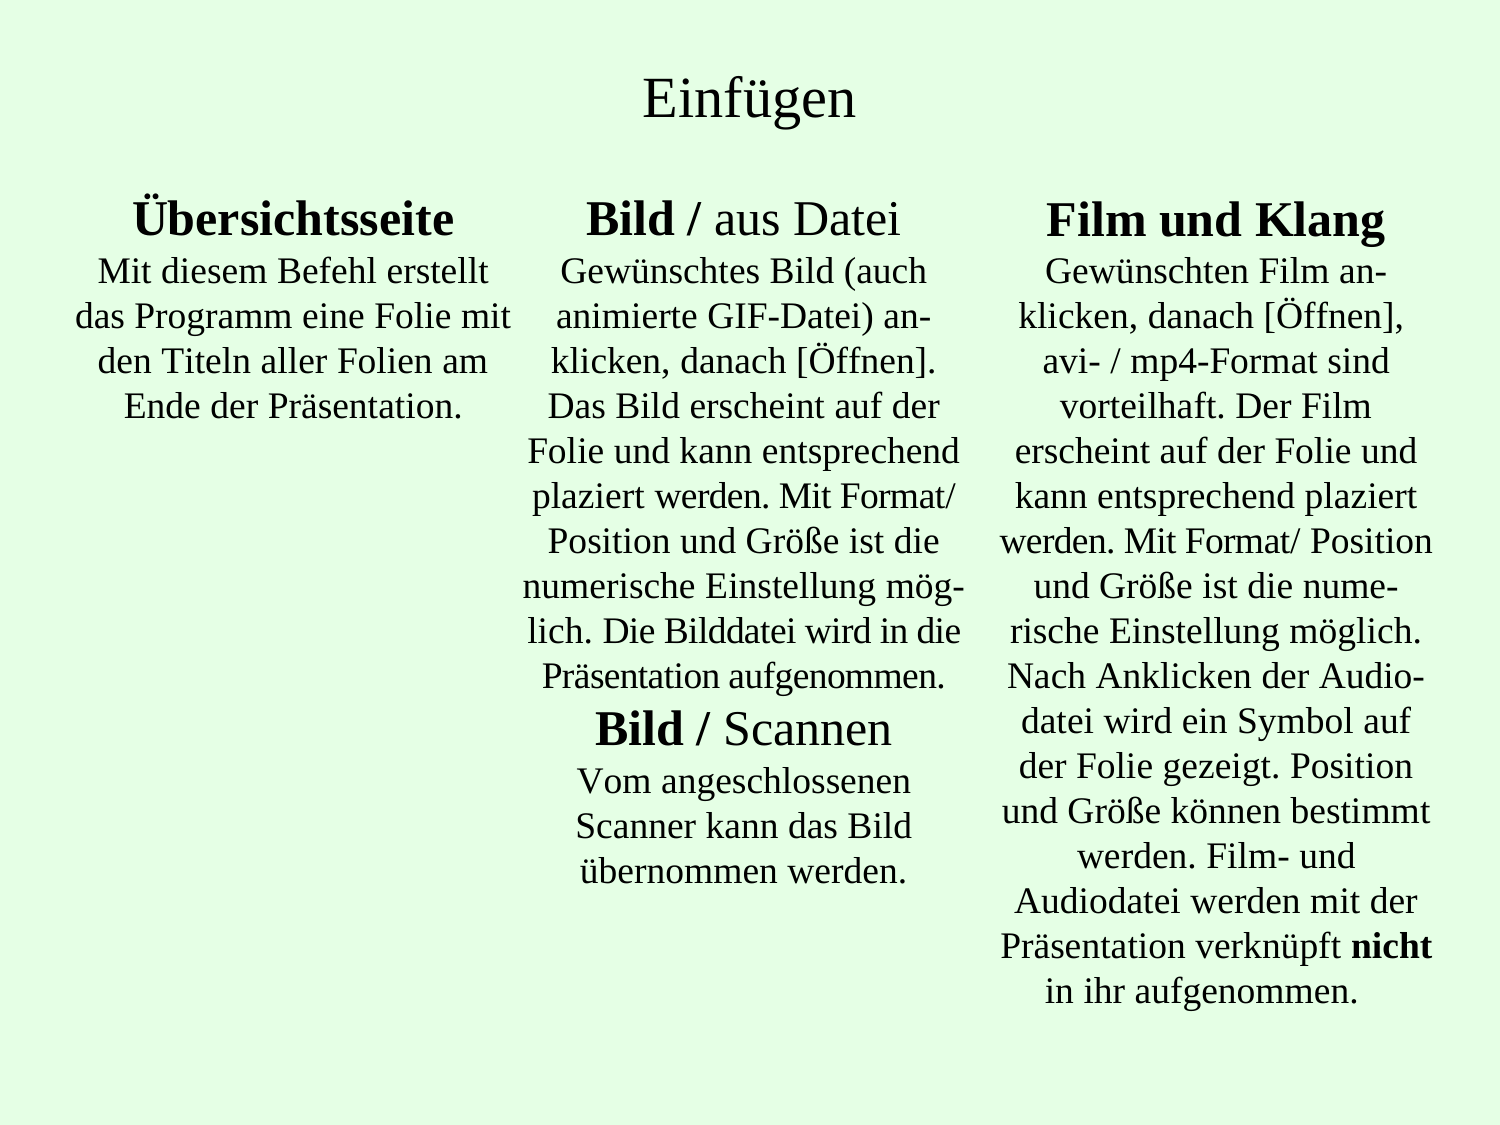

# Einfügen
Übersichtsseite
Mit diesem Befehl erstellt das Programm eine Folie mit den Titeln aller Folien am Ende der Präsentation.
Bild / aus Datei
Gewünschtes Bild (auch animierte GIF-Datei) an-klicken, danach [Öffnen]. Das Bild erscheint auf der Folie und kann entsprechend plaziert werden. Mit Format/ Position und Größe ist die numerische Einstellung mög-lich. Die Bilddatei wird in die Präsentation aufgenommen.
Bild / Scannen
Vom angeschlossenen Scanner kann das Bild übernommen werden.
Film und Klang
Gewünschten Film an-klicken, danach [Öffnen], avi- / mp4-Format sind vorteilhaft. Der Film erscheint auf der Folie und kann entsprechend plaziert werden. Mit Format/ Position und Größe ist die nume-rische Einstellung möglich.
Nach Anklicken der Audio-datei wird ein Symbol auf der Folie gezeigt. Position und Größe können bestimmt werden. Film- und Audiodatei werden mit der Präsentation verknüpft nicht in ihr aufgenommen.